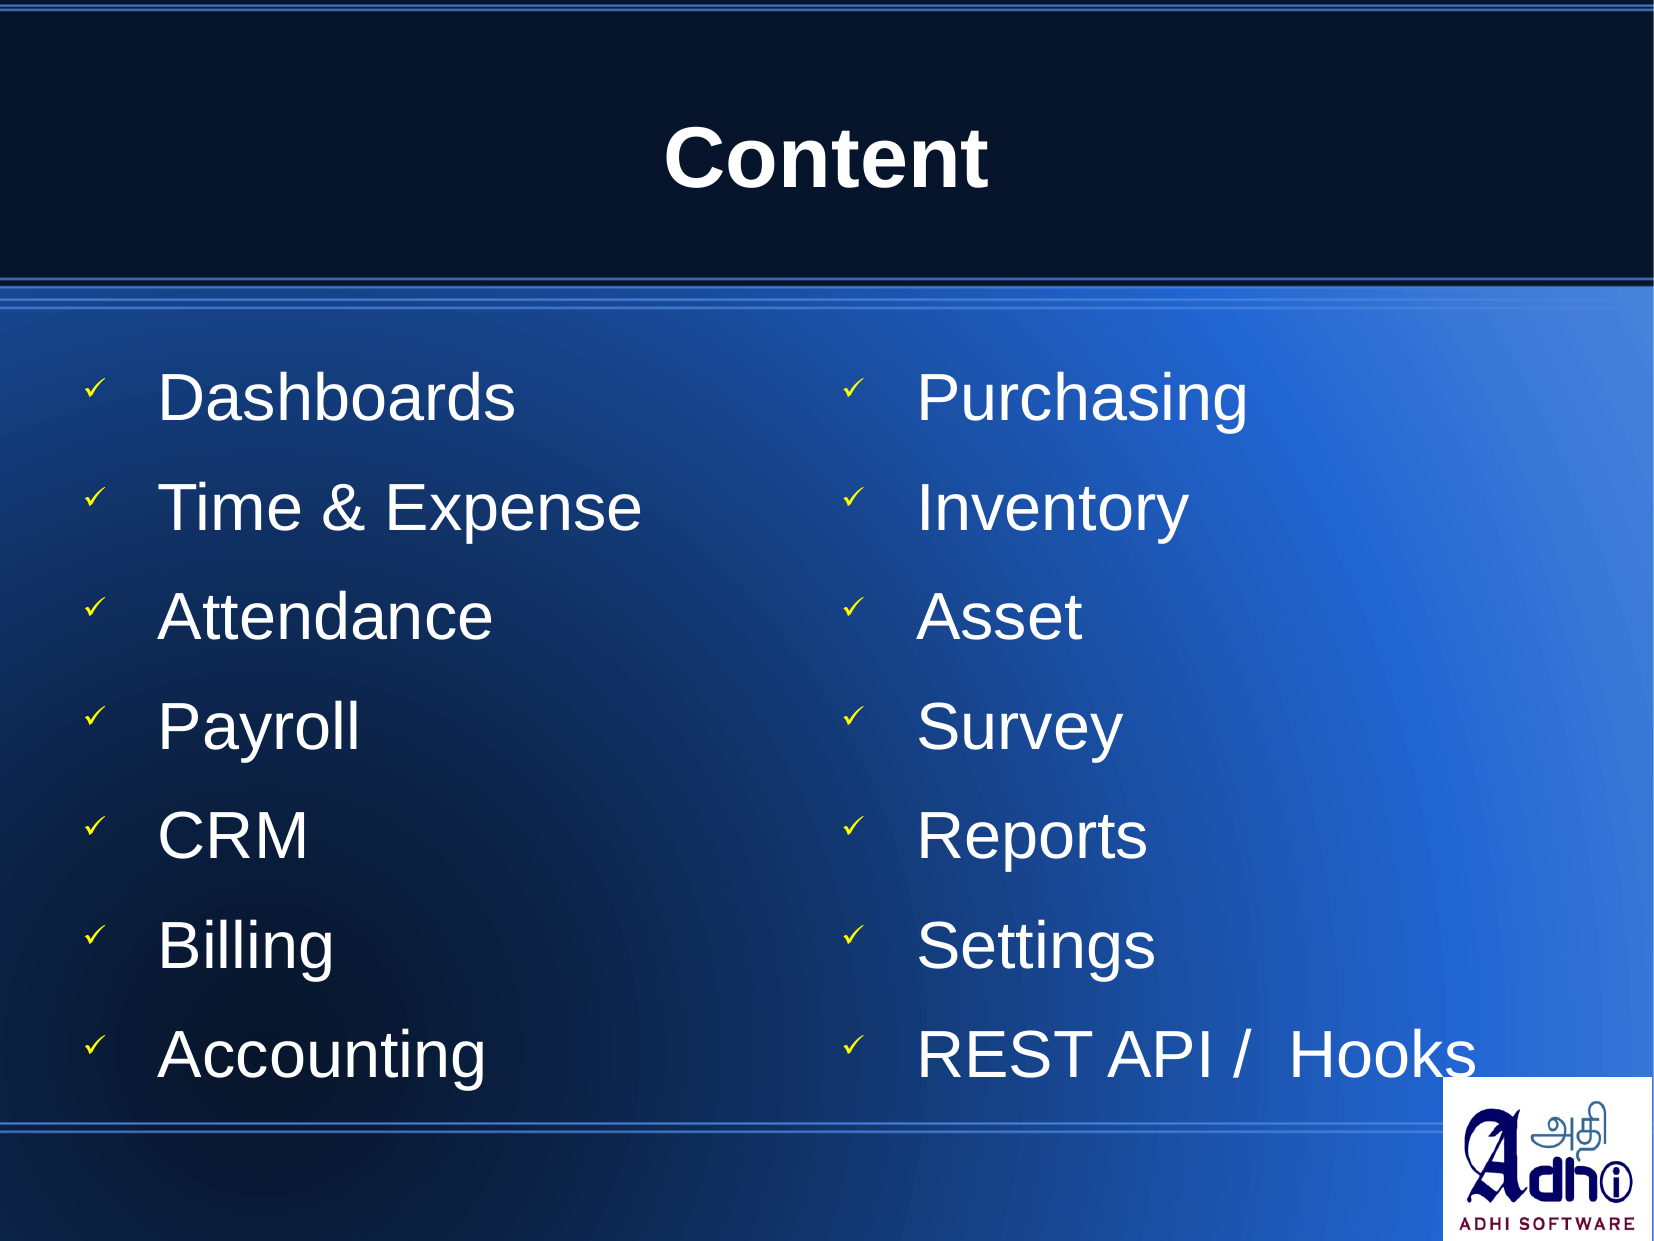

# Content
Dashboards
Time & Expense
Attendance
Payroll
CRM
Billing
Accounting
Purchasing
Inventory
Asset
Survey
Reports
Settings
REST API / Hooks